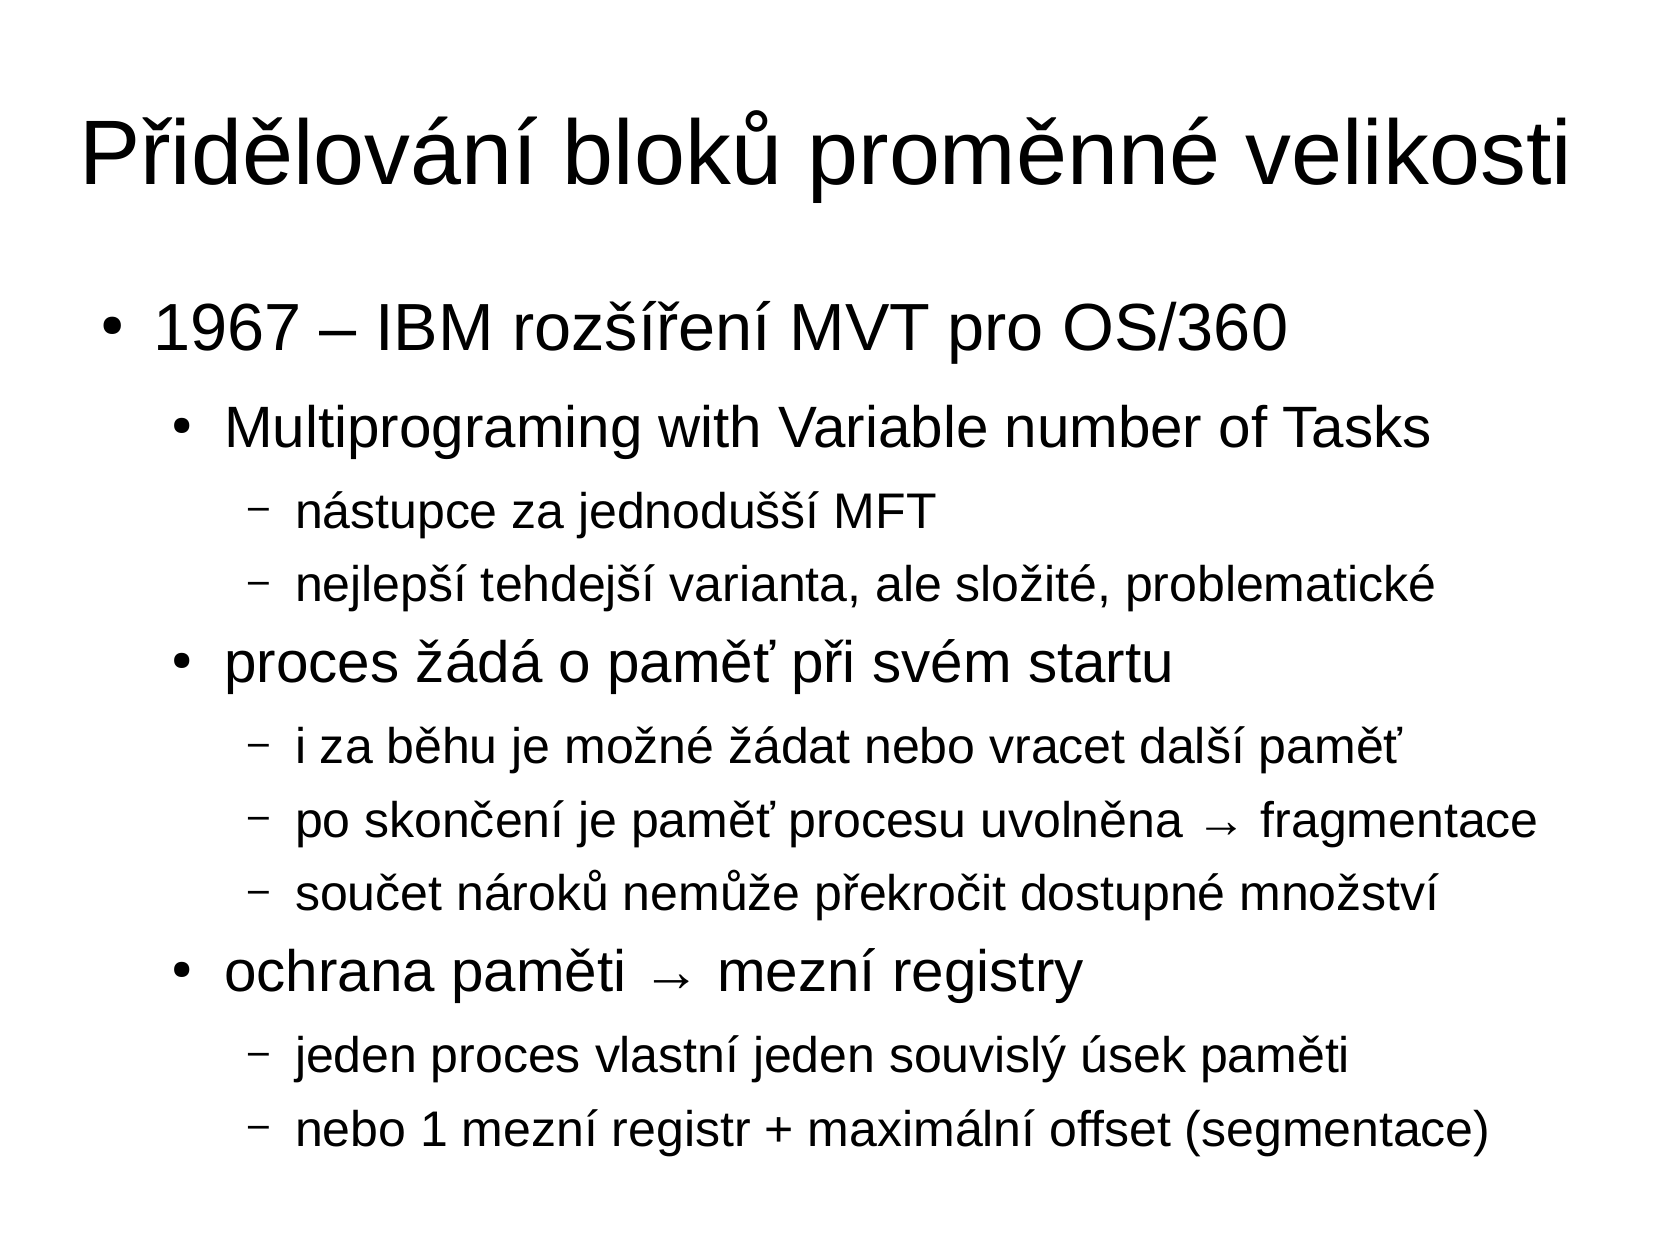

# Přidělování bloků proměnné velikosti
1967 – IBM rozšíření MVT pro OS/360
Multiprograming with Variable number of Tasks
nástupce za jednodušší MFT
nejlepší tehdejší varianta, ale složité, problematické
proces žádá o paměť při svém startu
i za běhu je možné žádat nebo vracet další paměť
po skončení je paměť procesu uvolněna → fragmentace
součet nároků nemůže překročit dostupné množství
ochrana paměti → mezní registry
jeden proces vlastní jeden souvislý úsek paměti
nebo 1 mezní registr + maximální offset (segmentace)